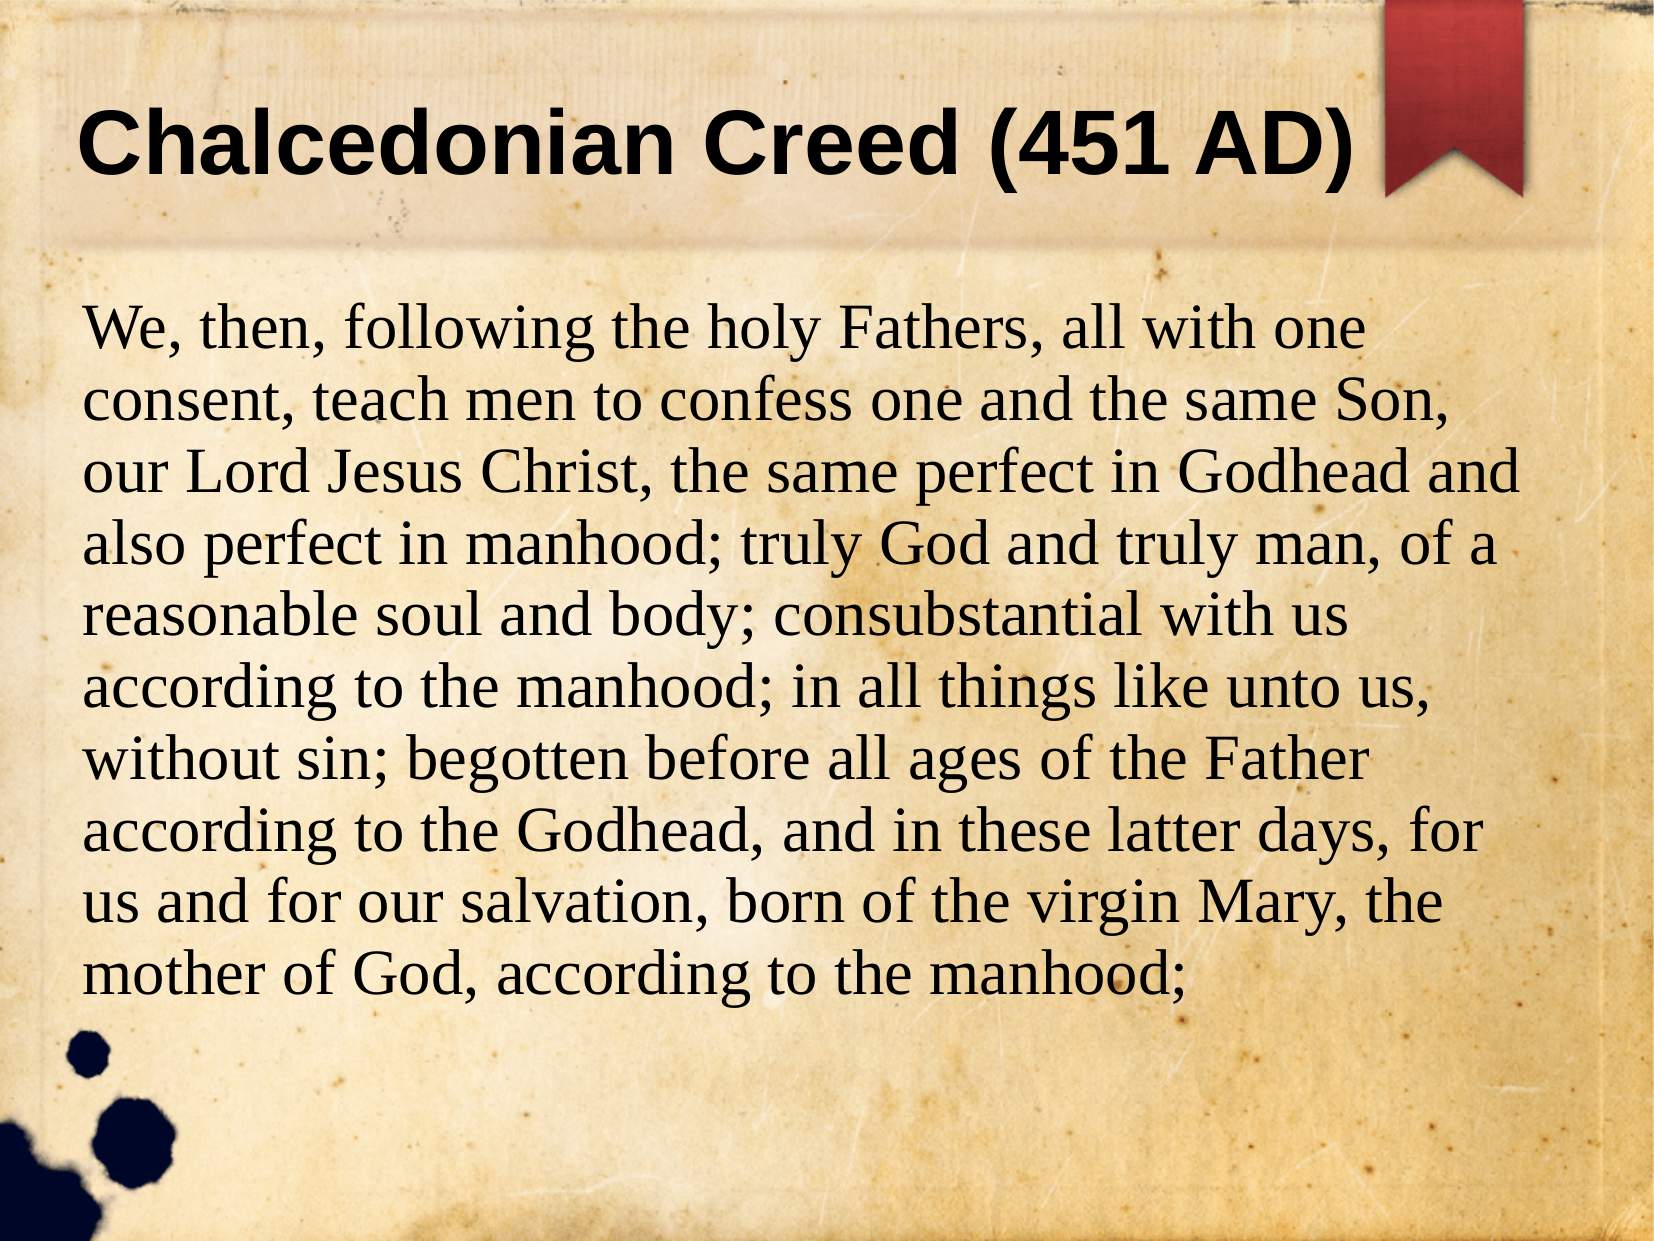

# Chalcedonian Creed (451 AD)
We, then, following the holy Fathers, all with one consent, teach men to confess one and the same Son, our Lord Jesus Christ, the same perfect in Godhead and also perfect in manhood; truly God and truly man, of a reasonable soul and body; consubstantial with us according to the manhood; in all things like unto us, without sin; begotten before all ages of the Father according to the Godhead, and in these latter days, for us and for our salvation, born of the virgin Mary, the mother of God, according to the manhood;